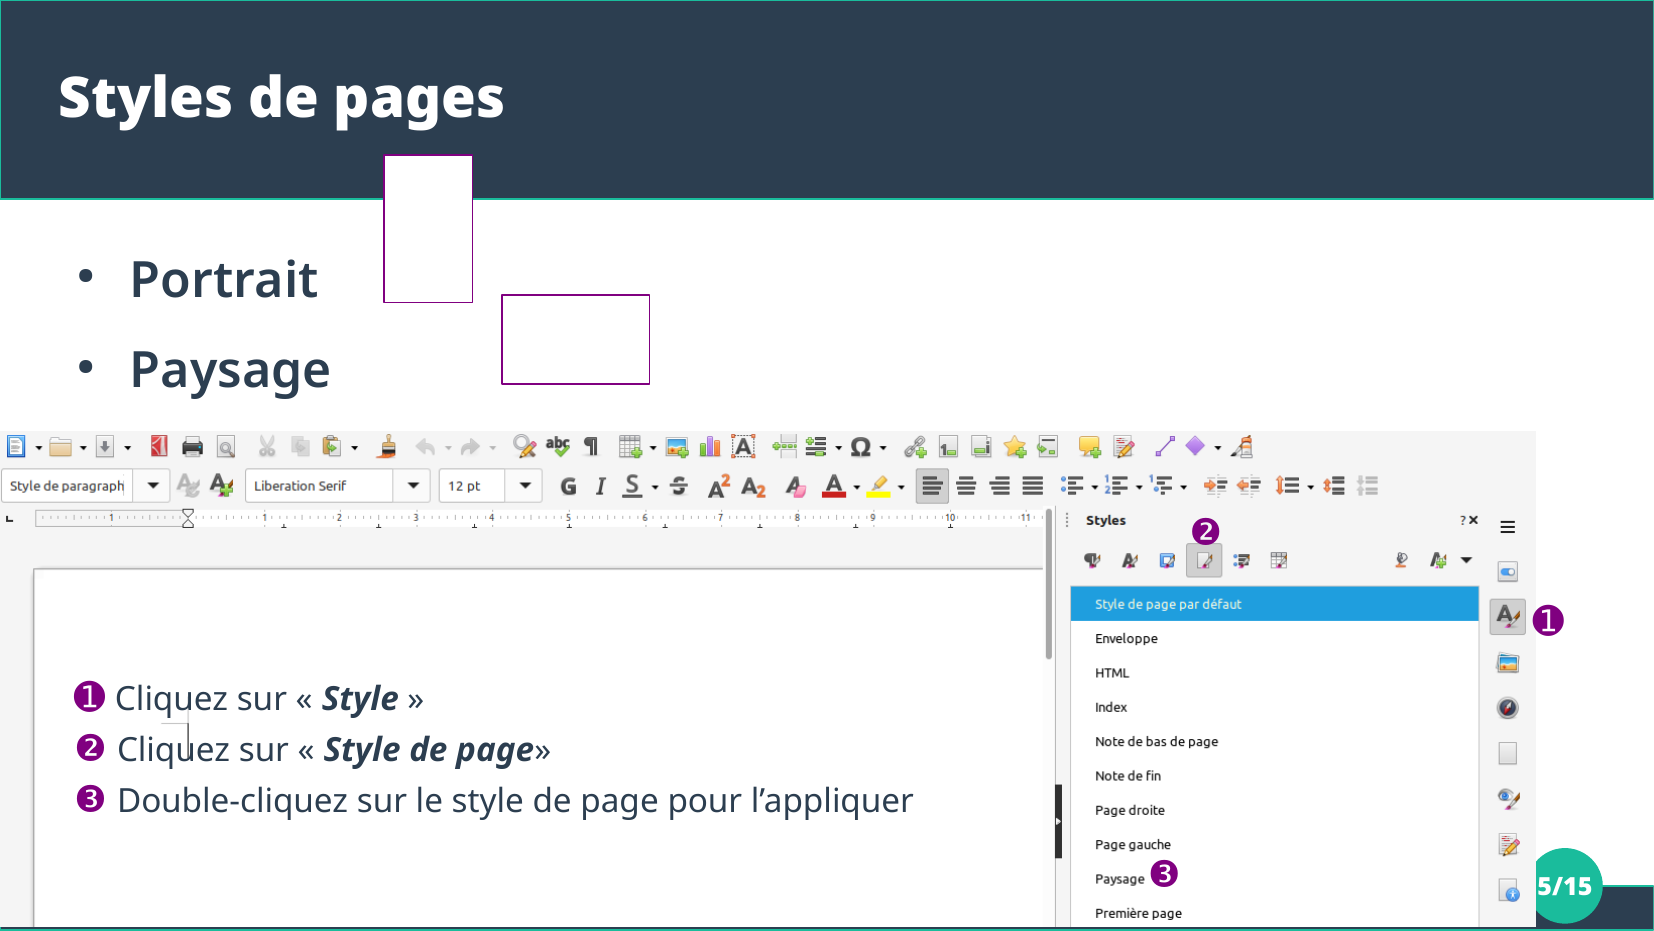

# Styles de pages
Portrait
Paysage

➊
➊ Cliquez sur « Style »
 Cliquez sur « Style de page»
 Double-cliquez sur le style de page pour l’appliquer

5